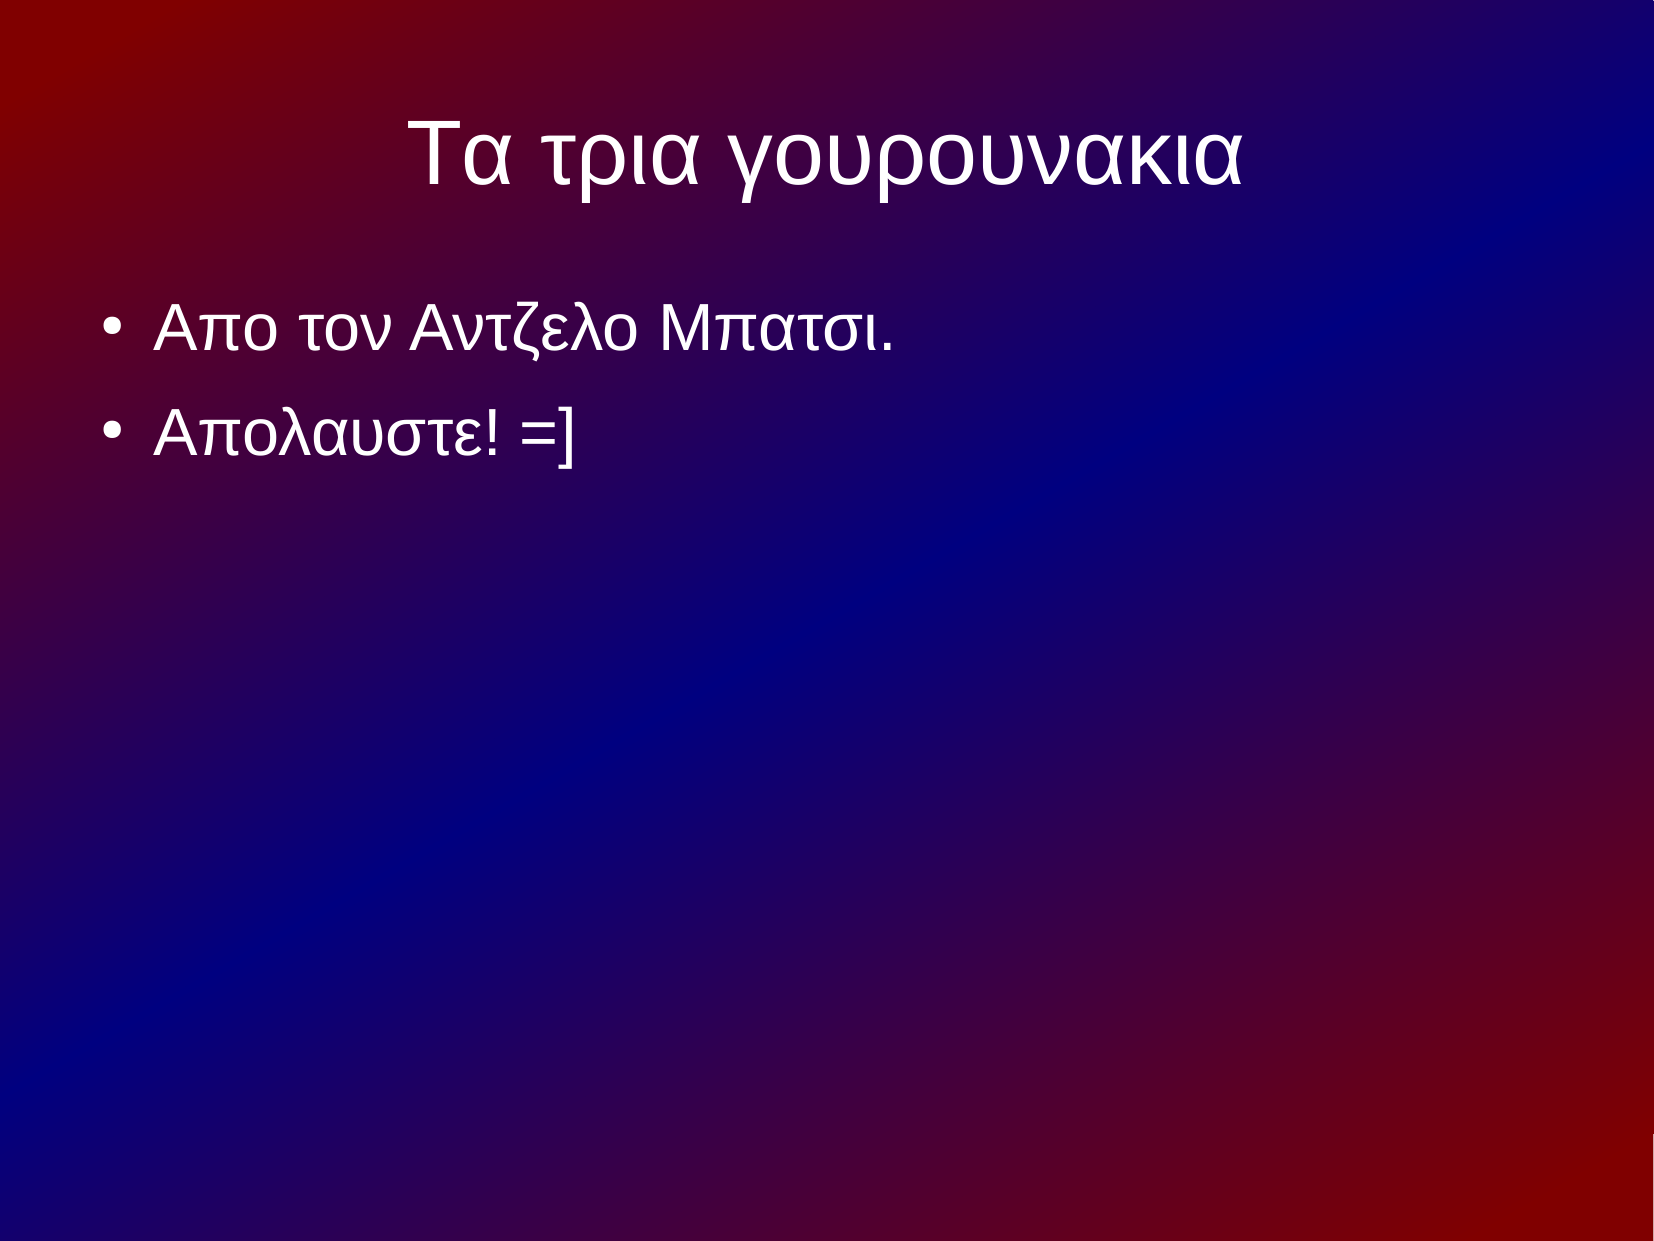

# Tα τρια γουρουνακια
Απο τον Αντζελο Μπατσι.
Απολαυστε! =]